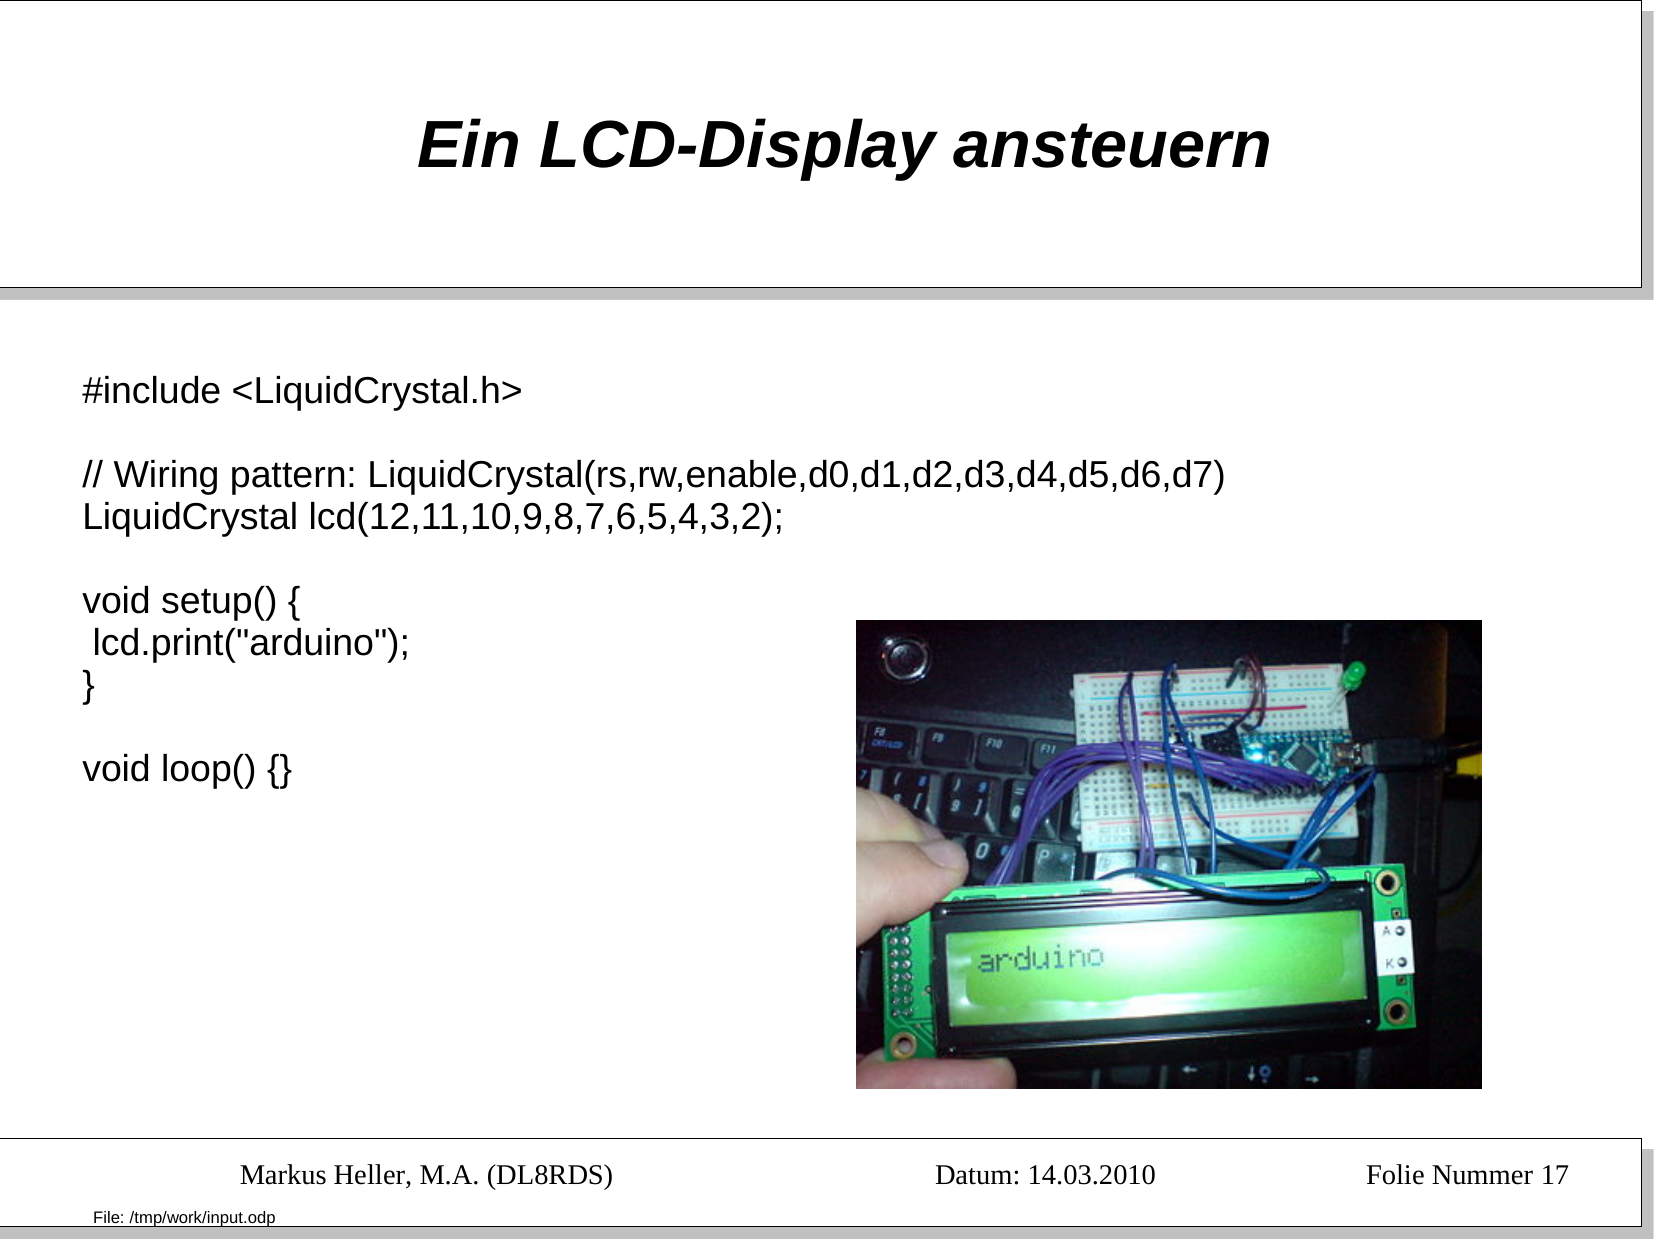

# Ein LCD-Display ansteuern
#include <LiquidCrystal.h>
// Wiring pattern: LiquidCrystal(rs,rw,enable,d0,d1,d2,d3,d4,d5,d6,d7)
LiquidCrystal lcd(12,11,10,9,8,7,6,5,4,3,2);
void setup() {
 lcd.print("arduino");
}
void loop() {}